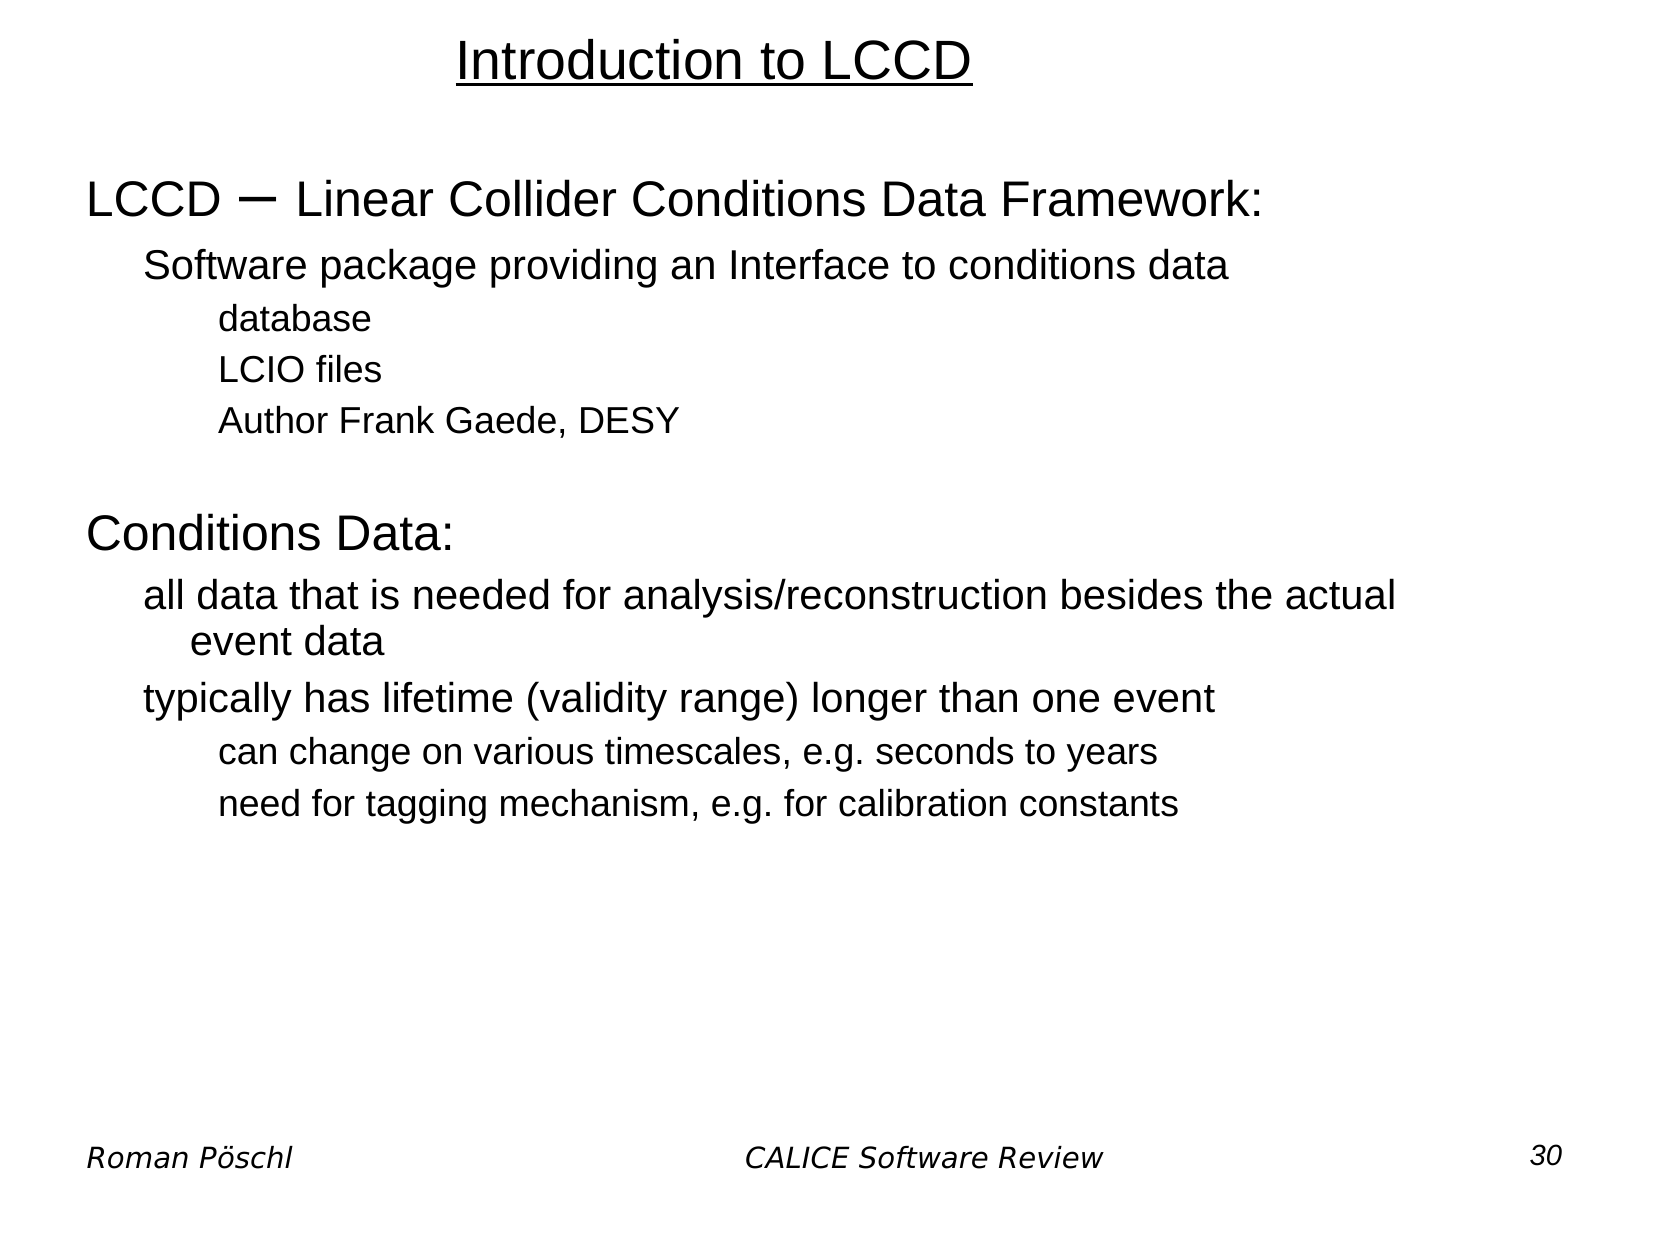

Introduction to LCCD
# LCCD – Linear Collider Conditions Data Framework:
Software package providing an Interface to conditions data
database
LCIO files
Author Frank Gaede, DESY
Conditions Data:
all data that is needed for analysis/reconstruction besides the actual event data
typically has lifetime (validity range) longer than one event
can change on various timescales, e.g. seconds to years
need for tagging mechanism, e.g. for calibration constants